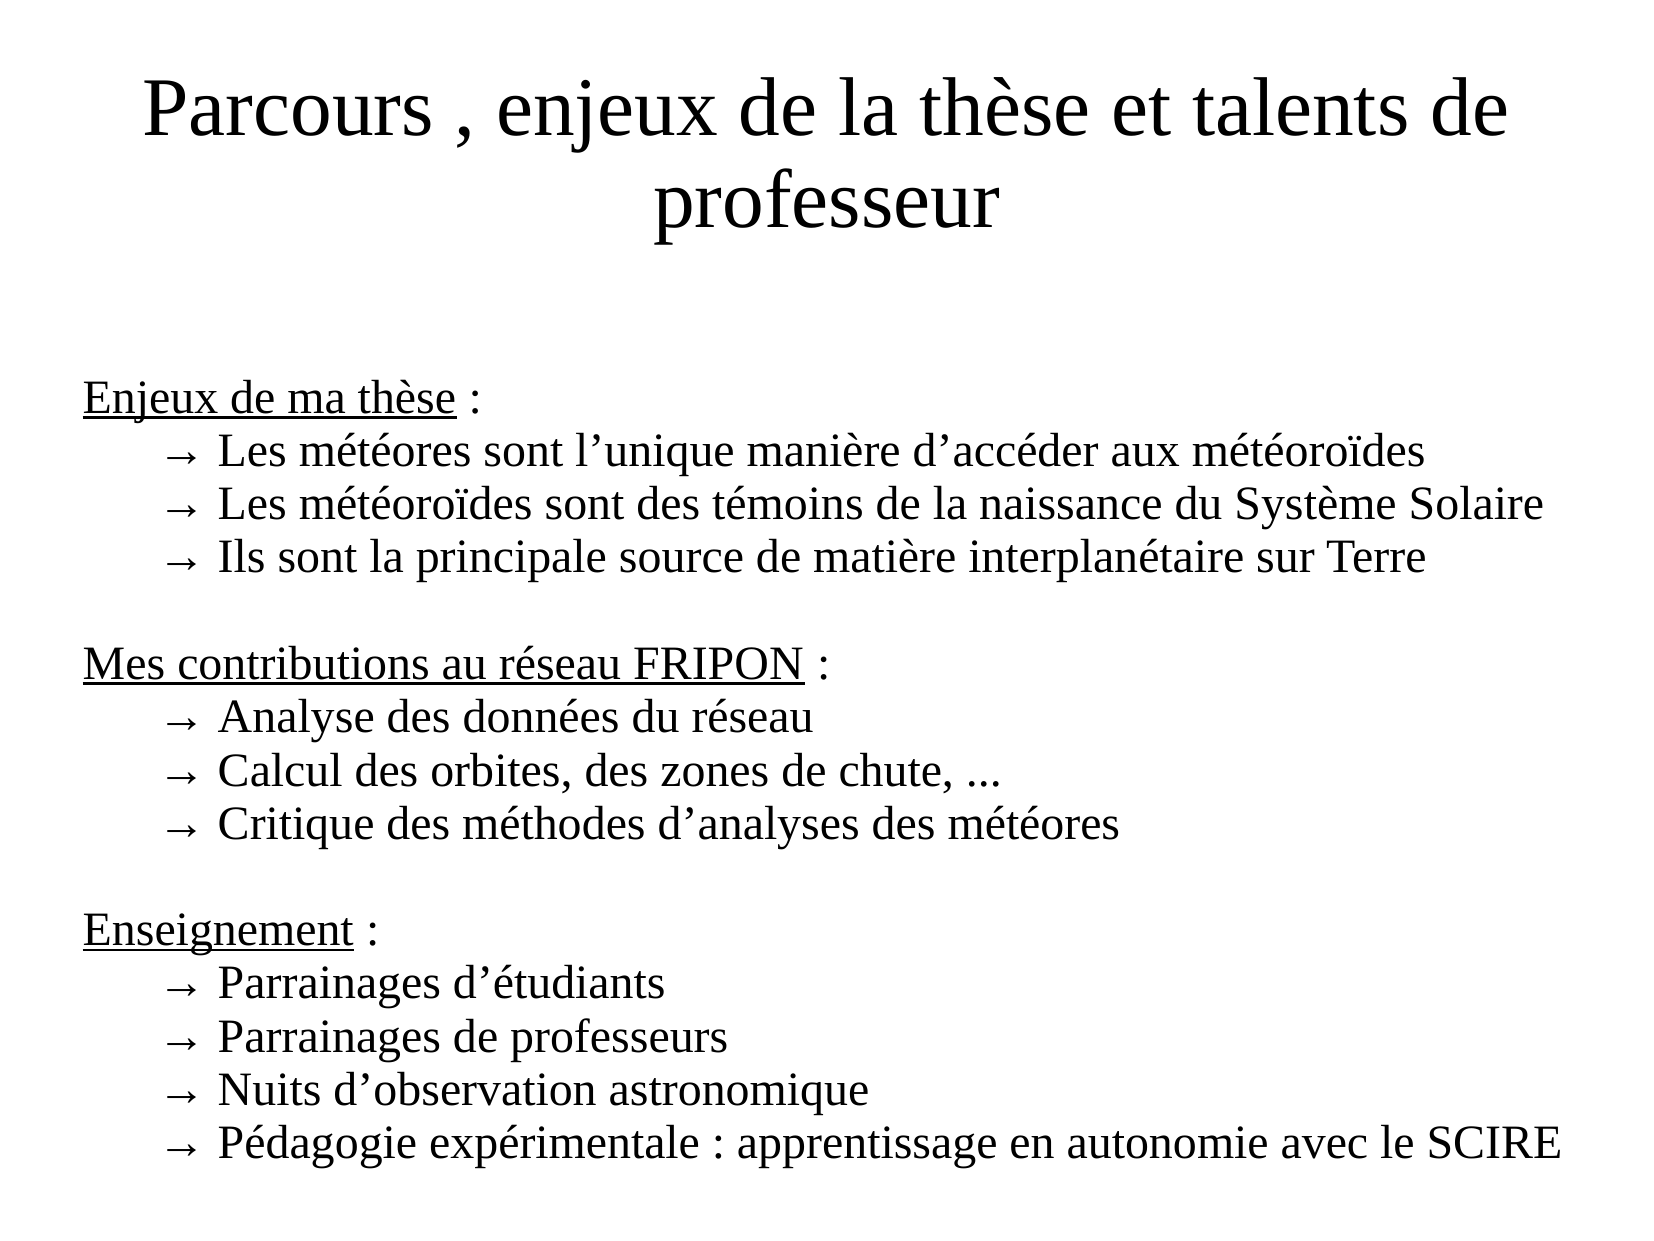

# Parcours , enjeux de la thèse et talents de professeur
Enjeux de ma thèse :
	→ Les météores sont l’unique manière d’accéder aux météoroïdes
	→ Les météoroïdes sont des témoins de la naissance du Système Solaire
	→ Ils sont la principale source de matière interplanétaire sur Terre
Mes contributions au réseau FRIPON :
	→ Analyse des données du réseau
	→ Calcul des orbites, des zones de chute, ...
	→ Critique des méthodes d’analyses des météores
Enseignement :
	→ Parrainages d’étudiants
	→ Parrainages de professeurs
	→ Nuits d’observation astronomique
	→ Pédagogie expérimentale : apprentissage en autonomie avec le SCIRE